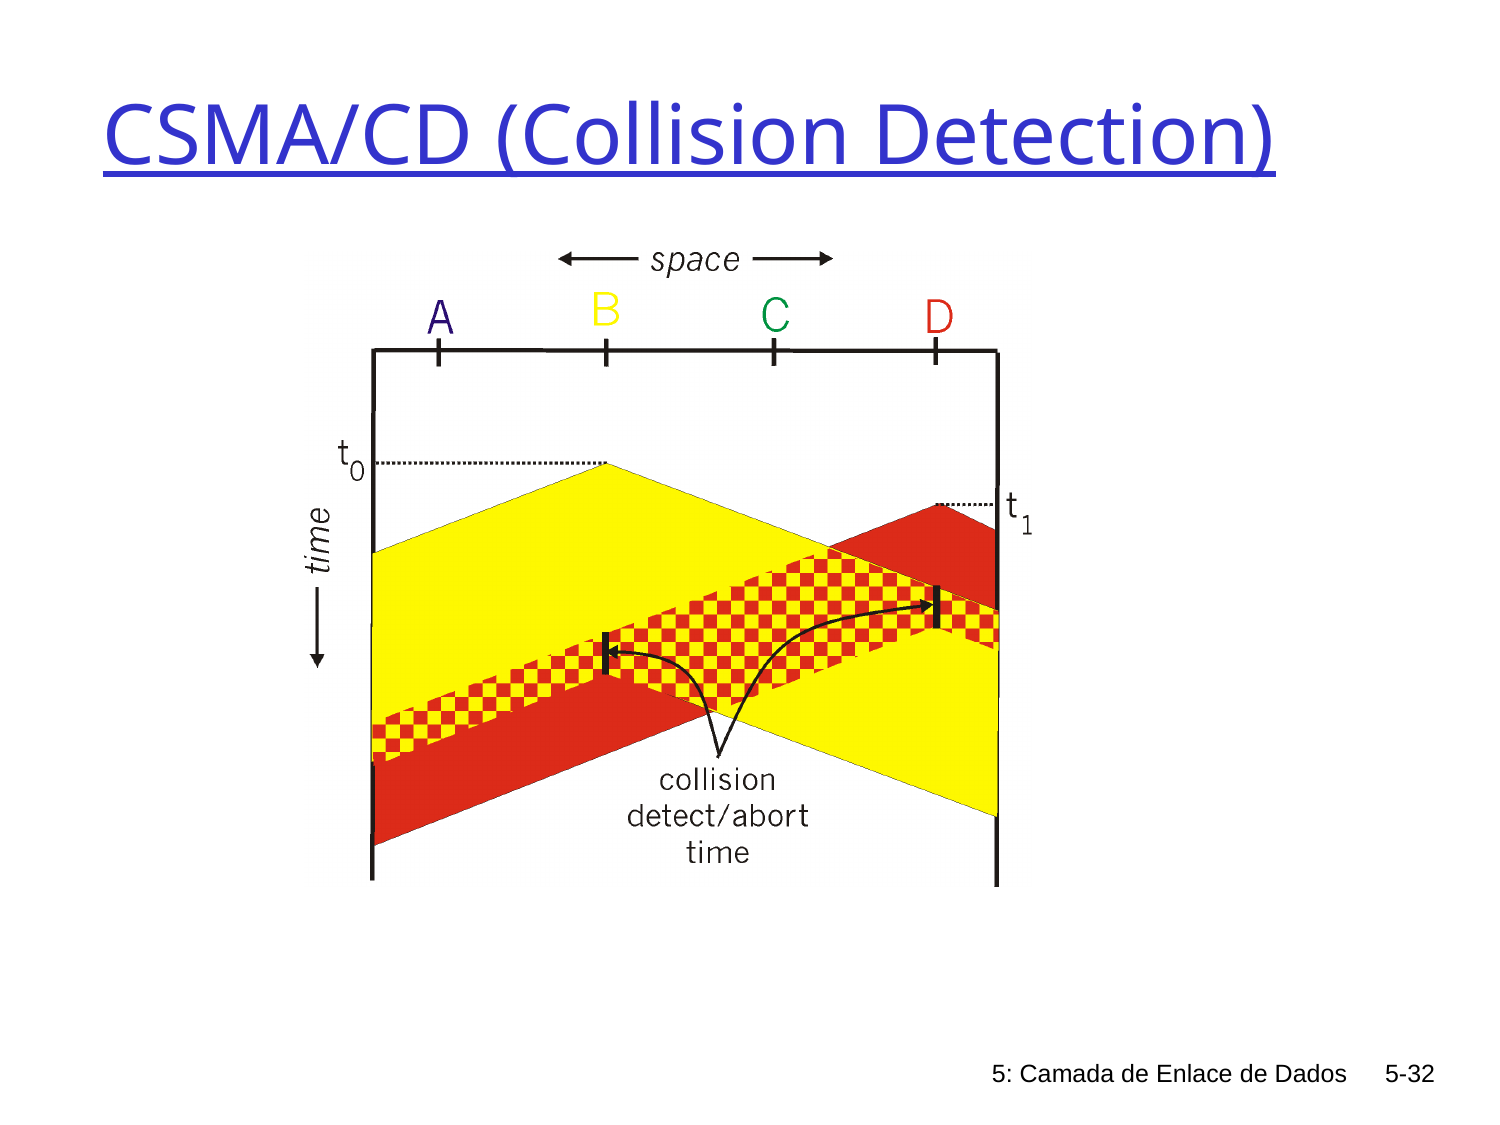

# CSMA/CD (Collision Detection)
5: Camada de Enlace de Dados